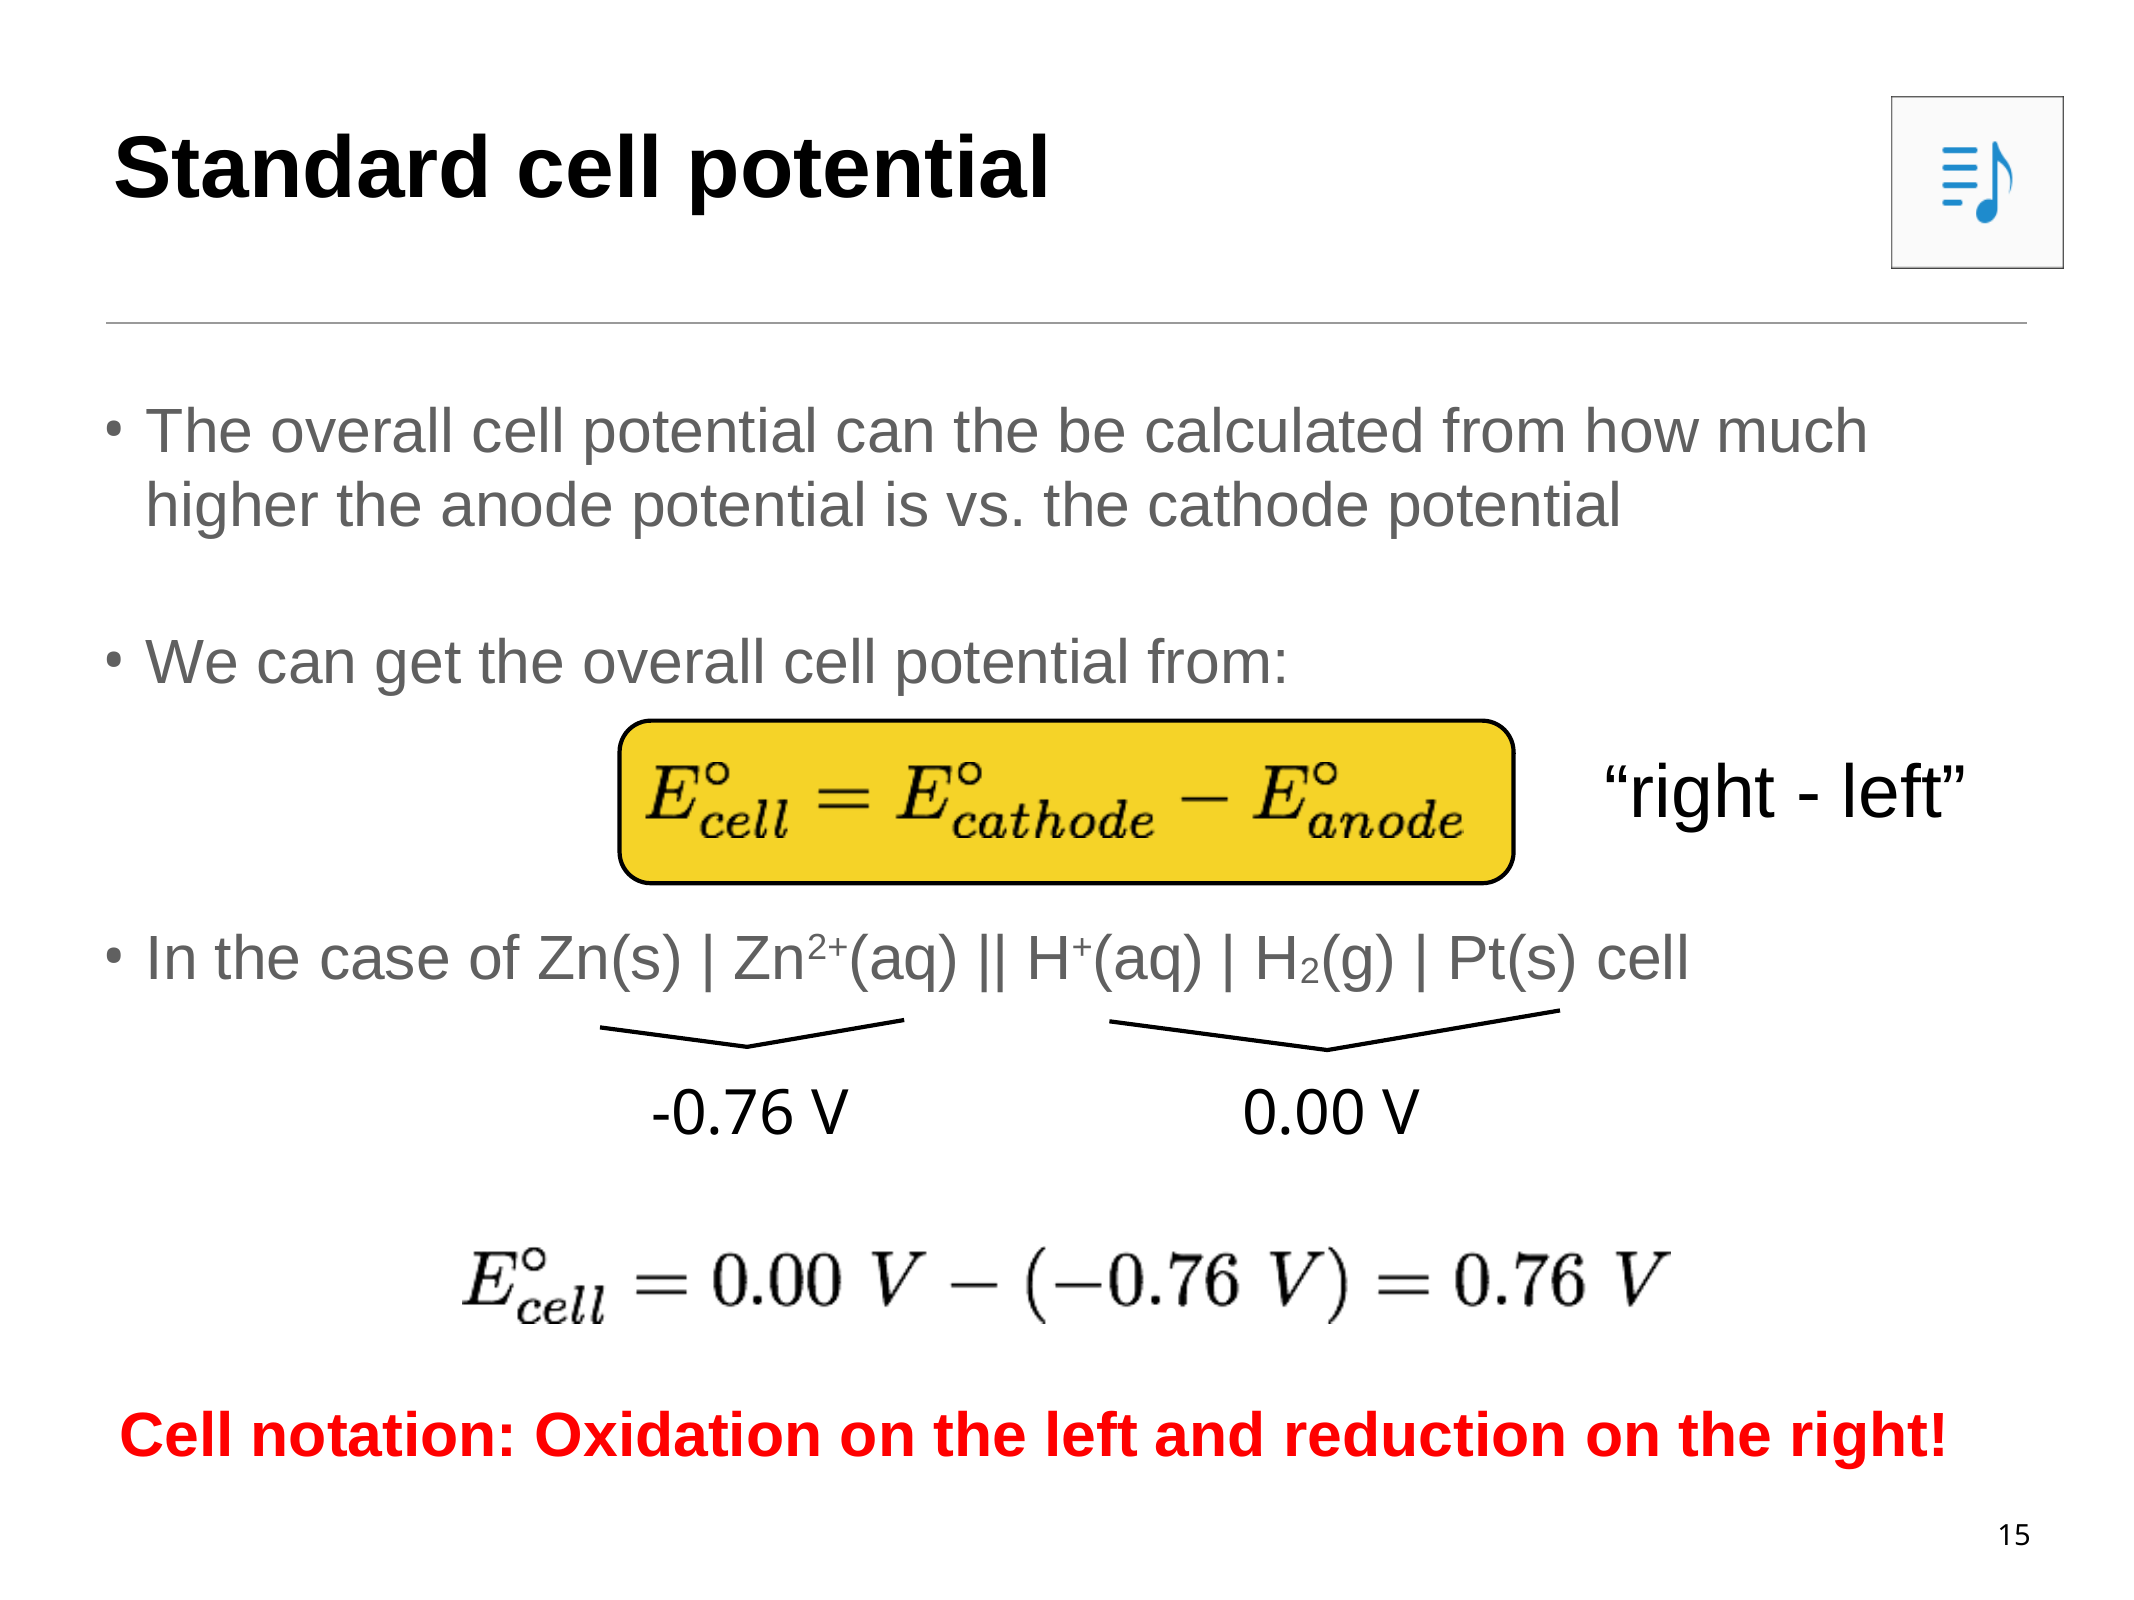

# Standard cell potential
The overall cell potential can the be calculated from how much higher the anode potential is vs. the cathode potential
We can get the overall cell potential from:
“right - left”
In the case of Zn(s) | Zn2+(aq) || H+(aq) | H2(g) | Pt(s) cell
-0.76 V
0.00 V
Cell notation: Oxidation on the left and reduction on the right!
15